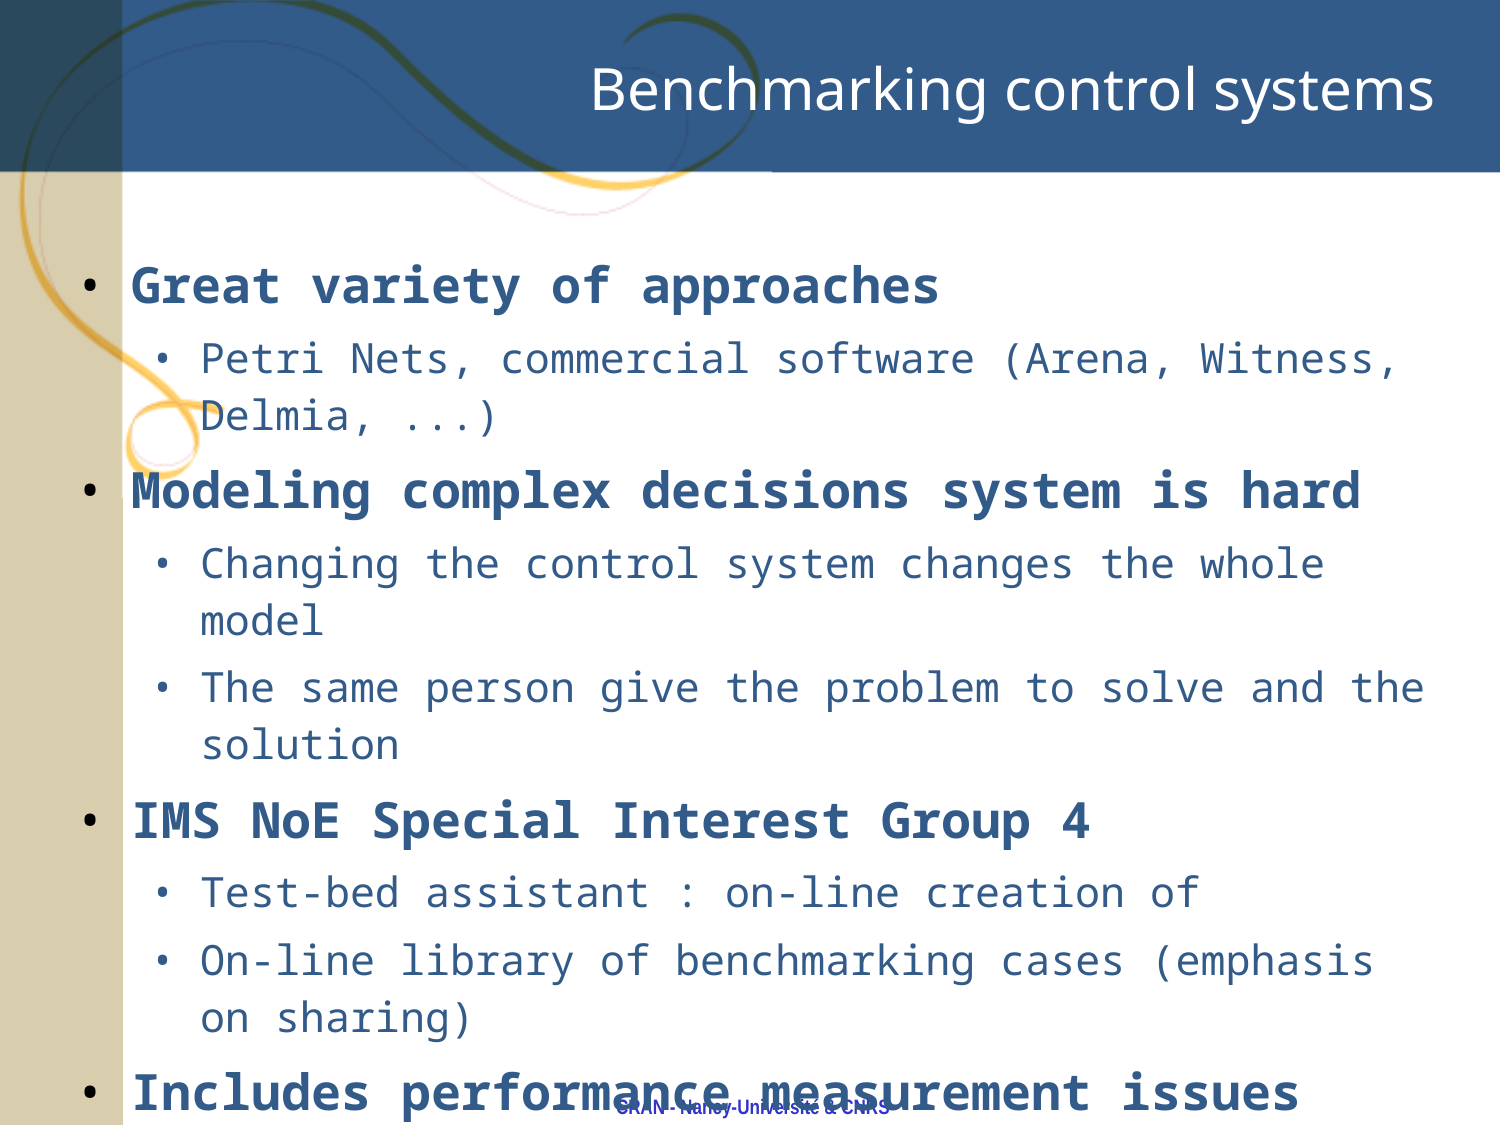

# Benchmarking control systems
Great variety of approaches
Petri Nets, commercial software (Arena, Witness, Delmia, ...)
Modeling complex decisions system is hard
Changing the control system changes the whole model
The same person give the problem to solve and the solution
IMS NoE Special Interest Group 4
Test-bed assistant : on-line creation of
On-line library of benchmarking cases (emphasis on sharing)
Includes performance measurement issues